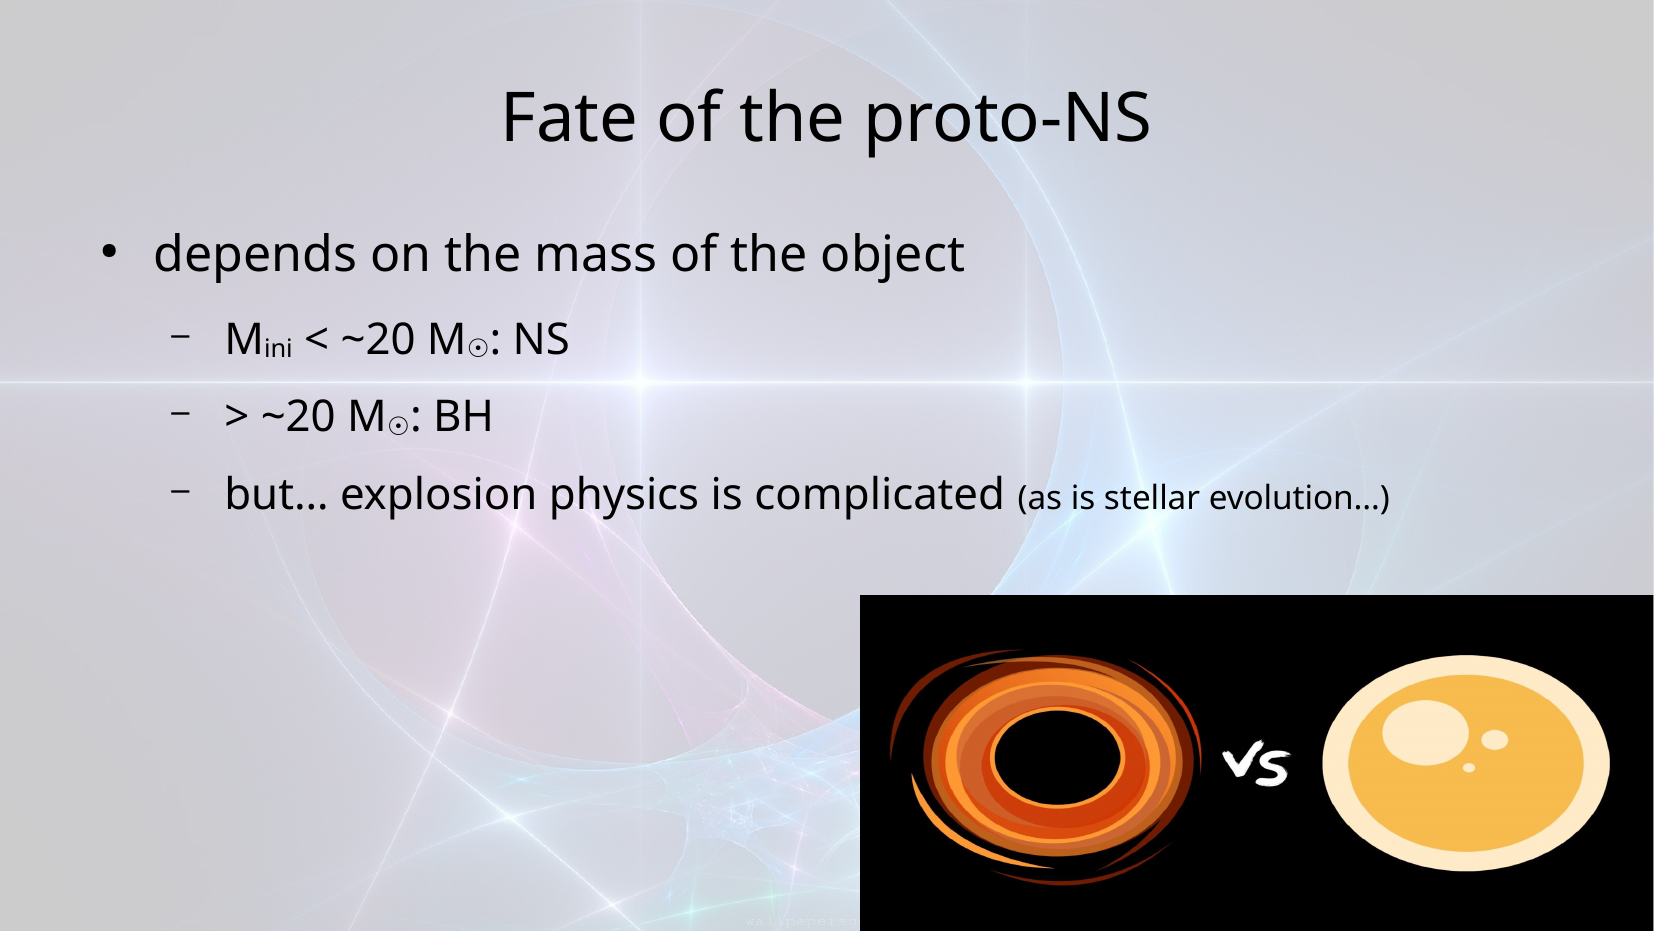

# Fate of the proto-NS
depends on the mass of the object
Mini < ~20 M☉: NS
> ~20 M☉: BH
but… explosion physics is complicated (as is stellar evolution…)